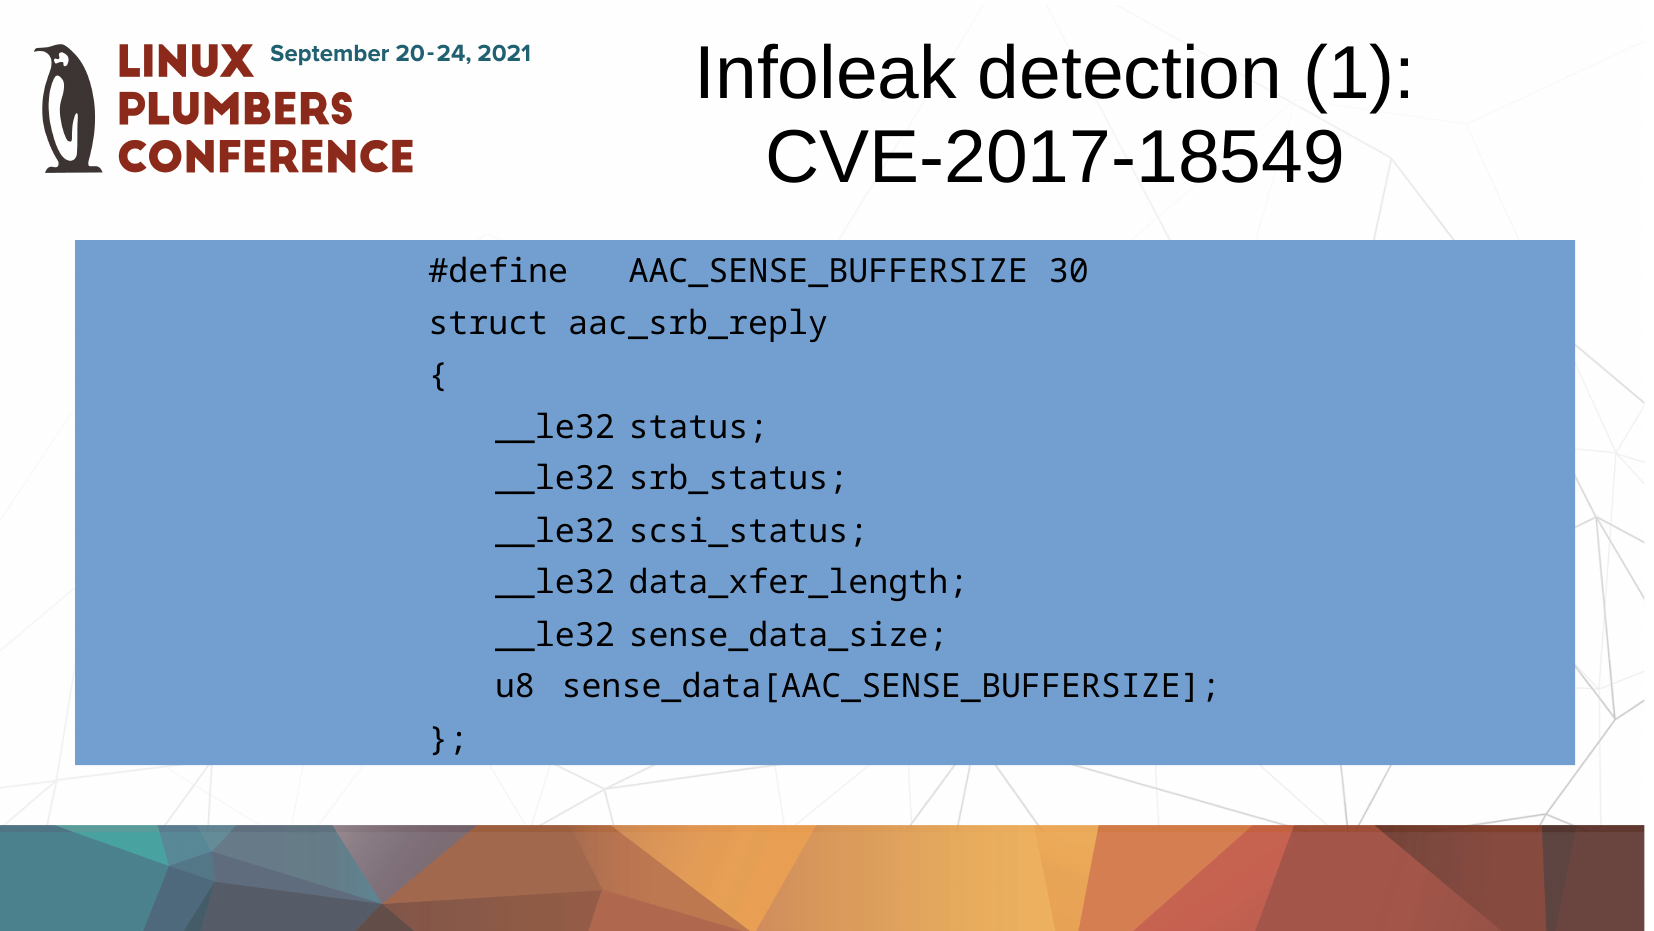

# Infoleak detection (1): CVE-2017-18549
#define		AAC_SENSE_BUFFERSIZE	 30
struct aac_srb_reply
{
	__le32		status;
	__le32		srb_status;
	__le32		scsi_status;
	__le32		data_xfer_length;
	__le32		sense_data_size;
	u8		sense_data[AAC_SENSE_BUFFERSIZE];
};